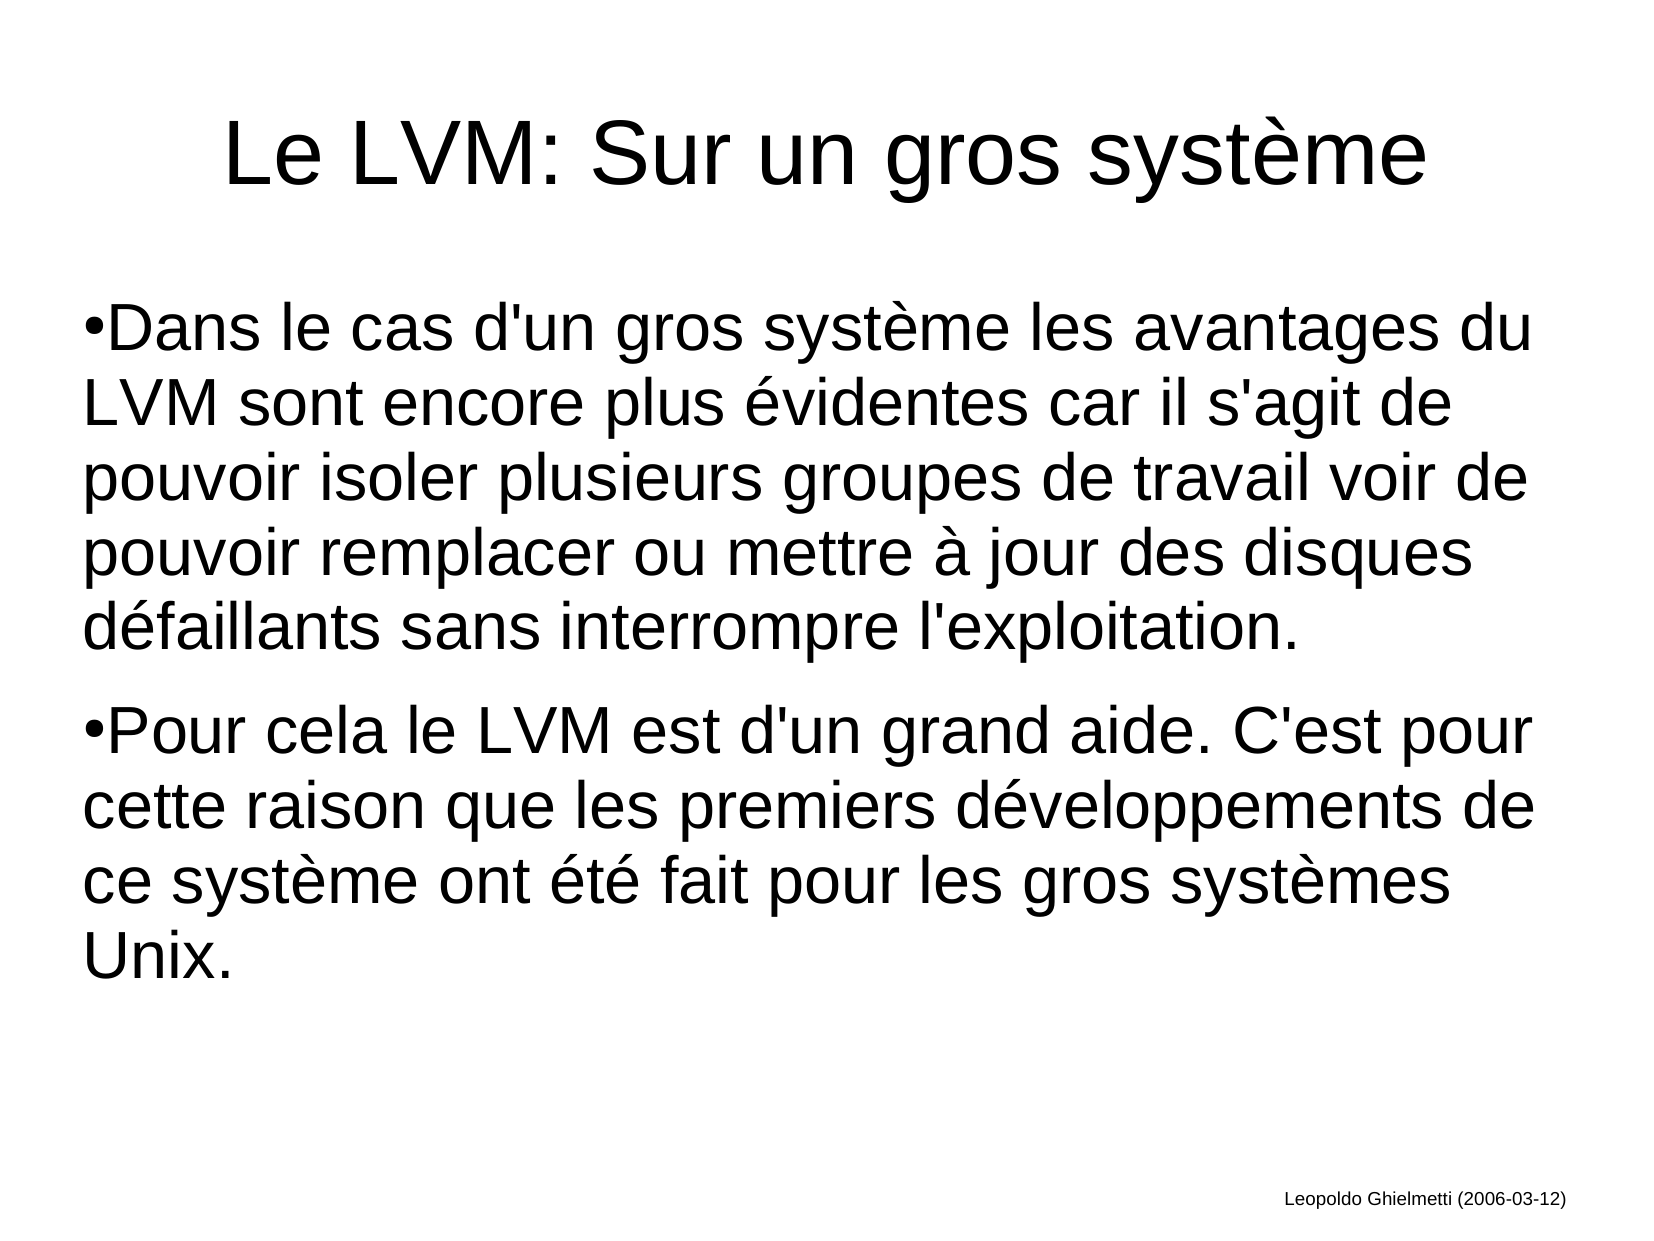

# Le LVM: Sur un gros système
Dans le cas d'un gros système les avantages du LVM sont encore plus évidentes car il s'agit de pouvoir isoler plusieurs groupes de travail voir de pouvoir remplacer ou mettre à jour des disques défaillants sans interrompre l'exploitation.
Pour cela le LVM est d'un grand aide. C'est pour cette raison que les premiers développements de ce système ont été fait pour les gros systèmes Unix.
Leopoldo Ghielmetti (2006-03-12)